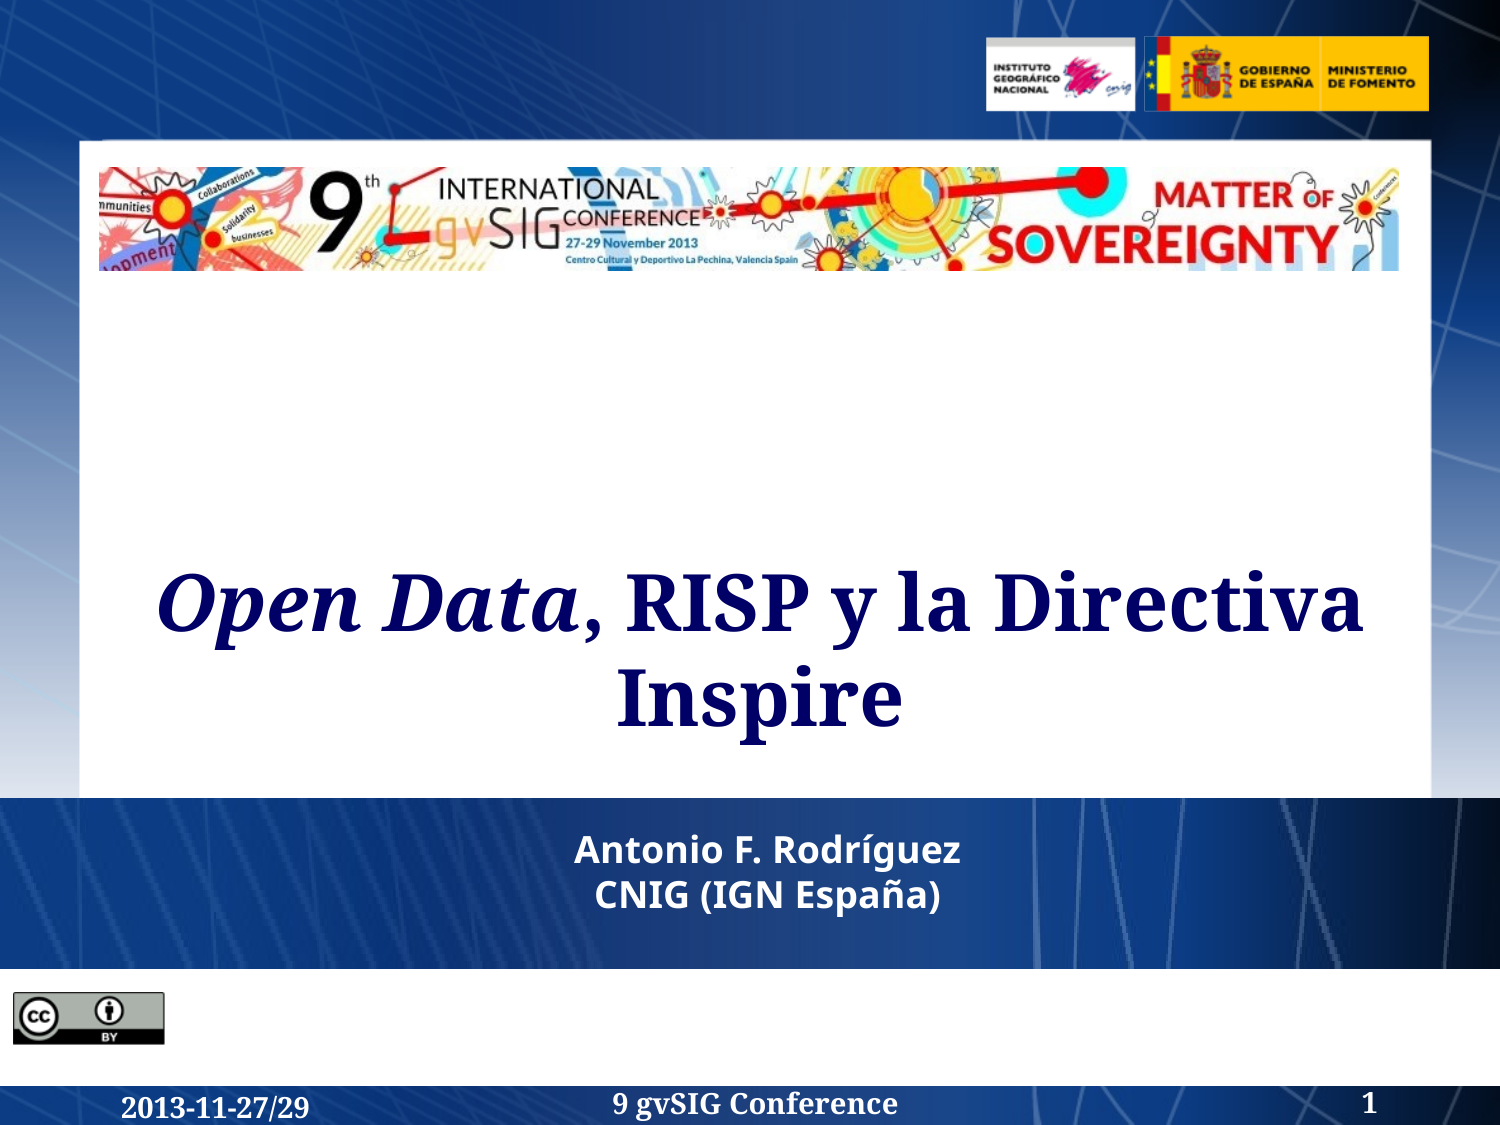

Open Data, RISP y la Directiva Inspire
# Antonio F. Rodríguez
CNIG (IGN España)